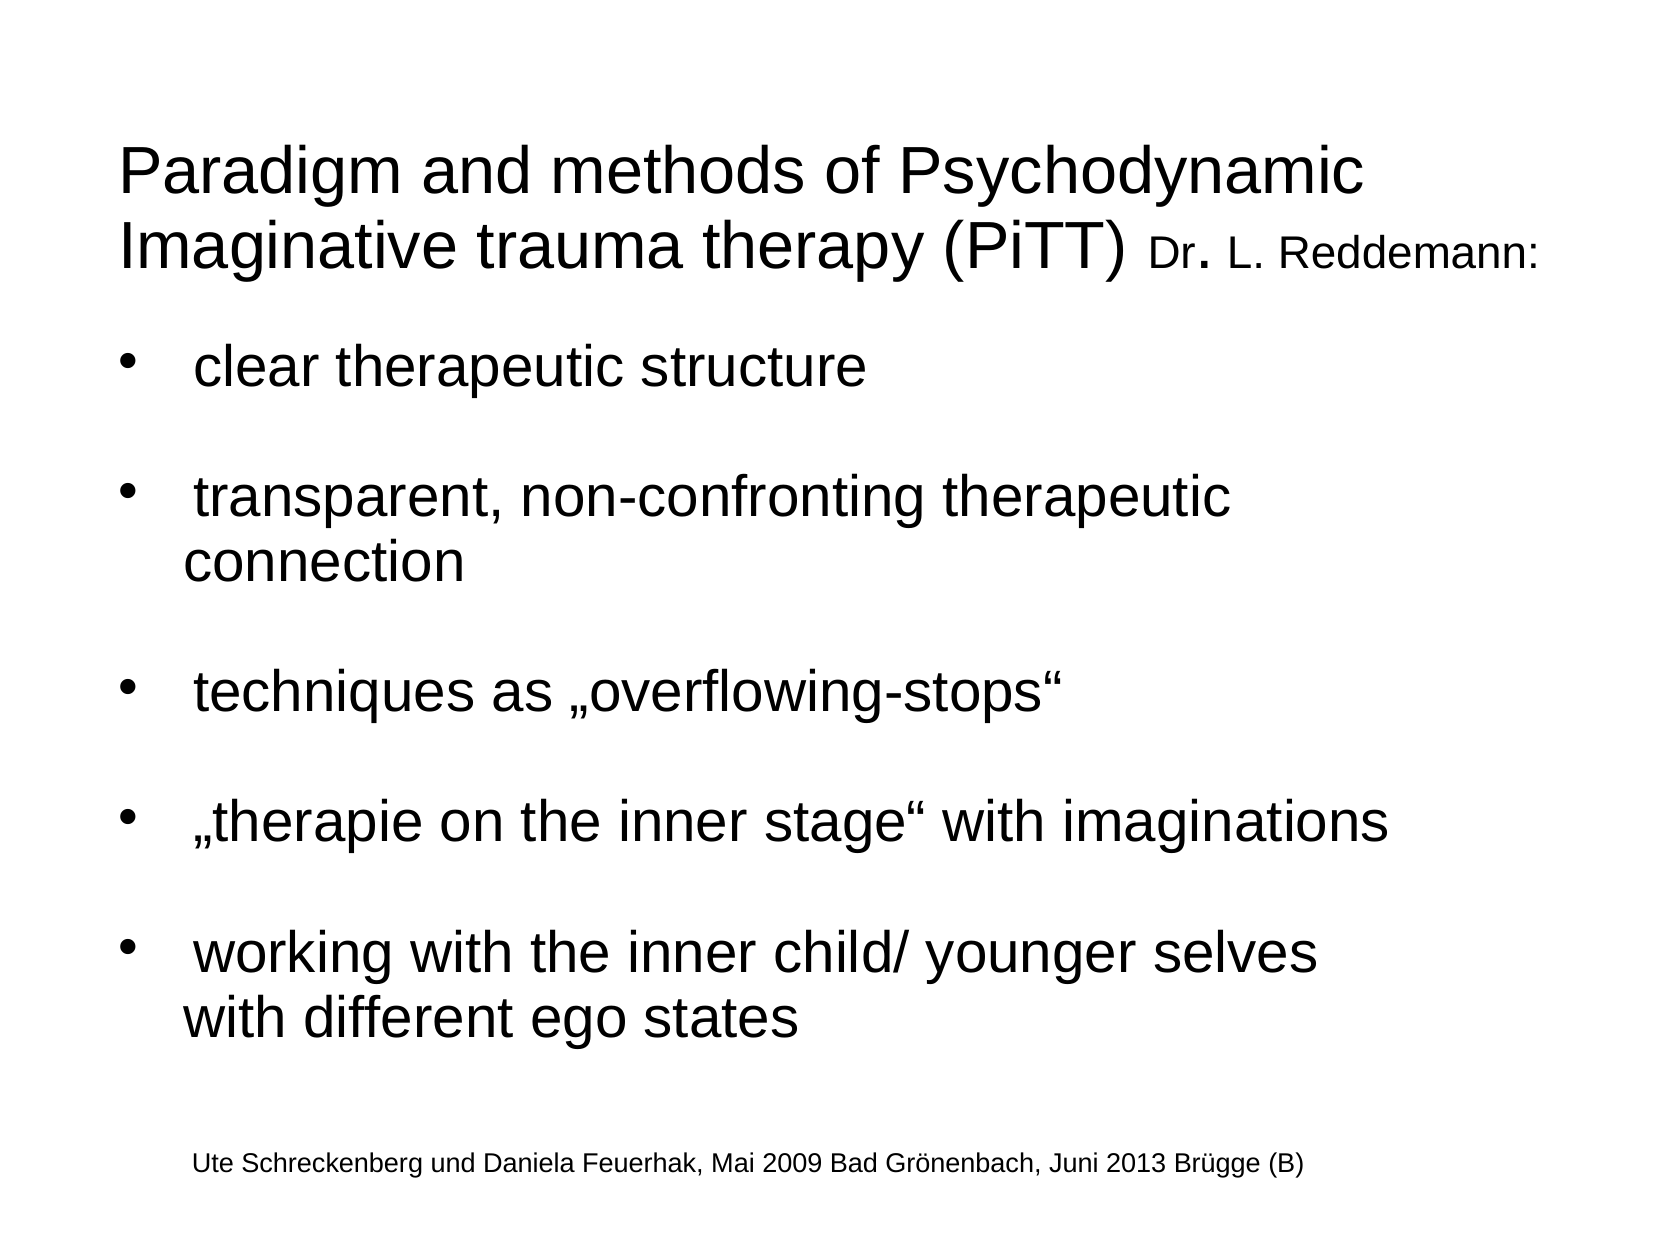

# Paradigm and methods of Psychodynamic Imaginative trauma therapy (PiTT) Dr. L. Reddemann:
 clear therapeutic structure
 transparent, non-confronting therapeutic
 connection
 techniques as „overflowing-stops“
 „therapie on the inner stage“ with imaginations
 working with the inner child/ younger selves
 with different ego states
Ute Schreckenberg und Daniela Feuerhak, Mai 2009 Bad Grönenbach, Juni 2013 Brügge (B)